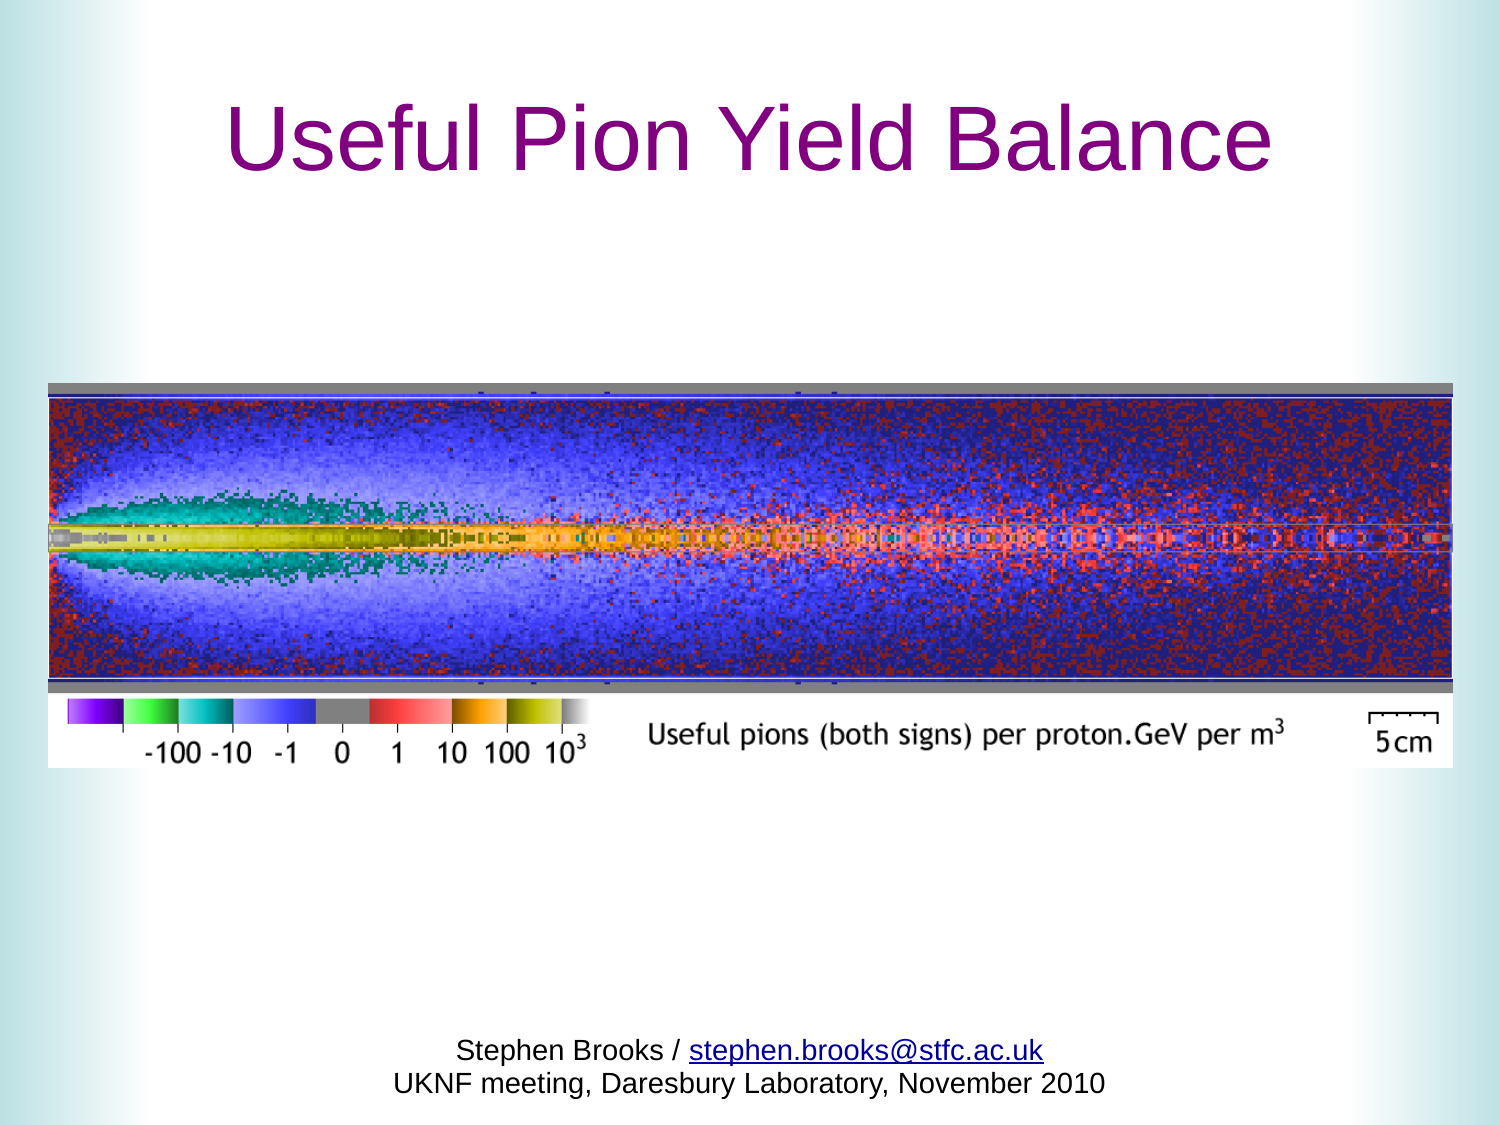

# Useful Pion Yield Balance
LAS
Forward calorimeter